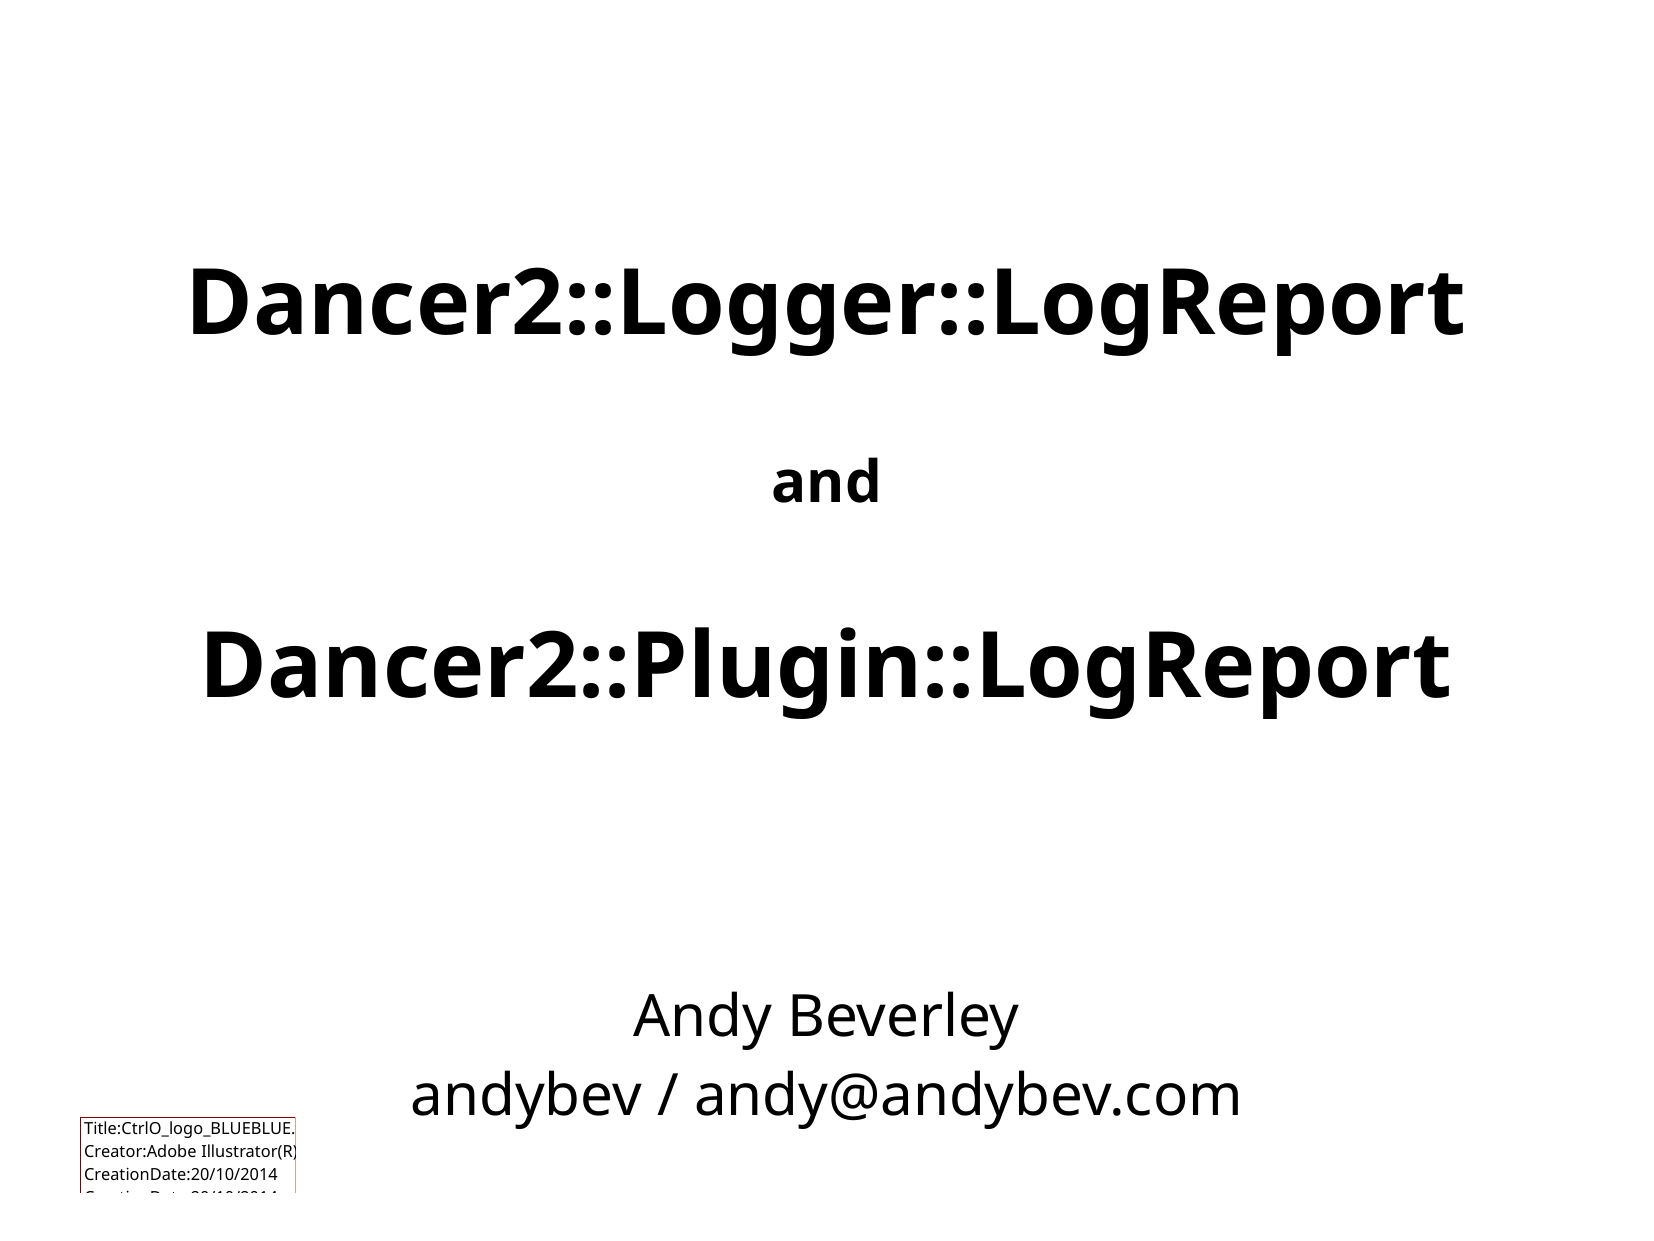

# Dancer2::Logger::LogReport and Dancer2::Plugin::LogReport Andy Beverley andybev / andy@andybev.com